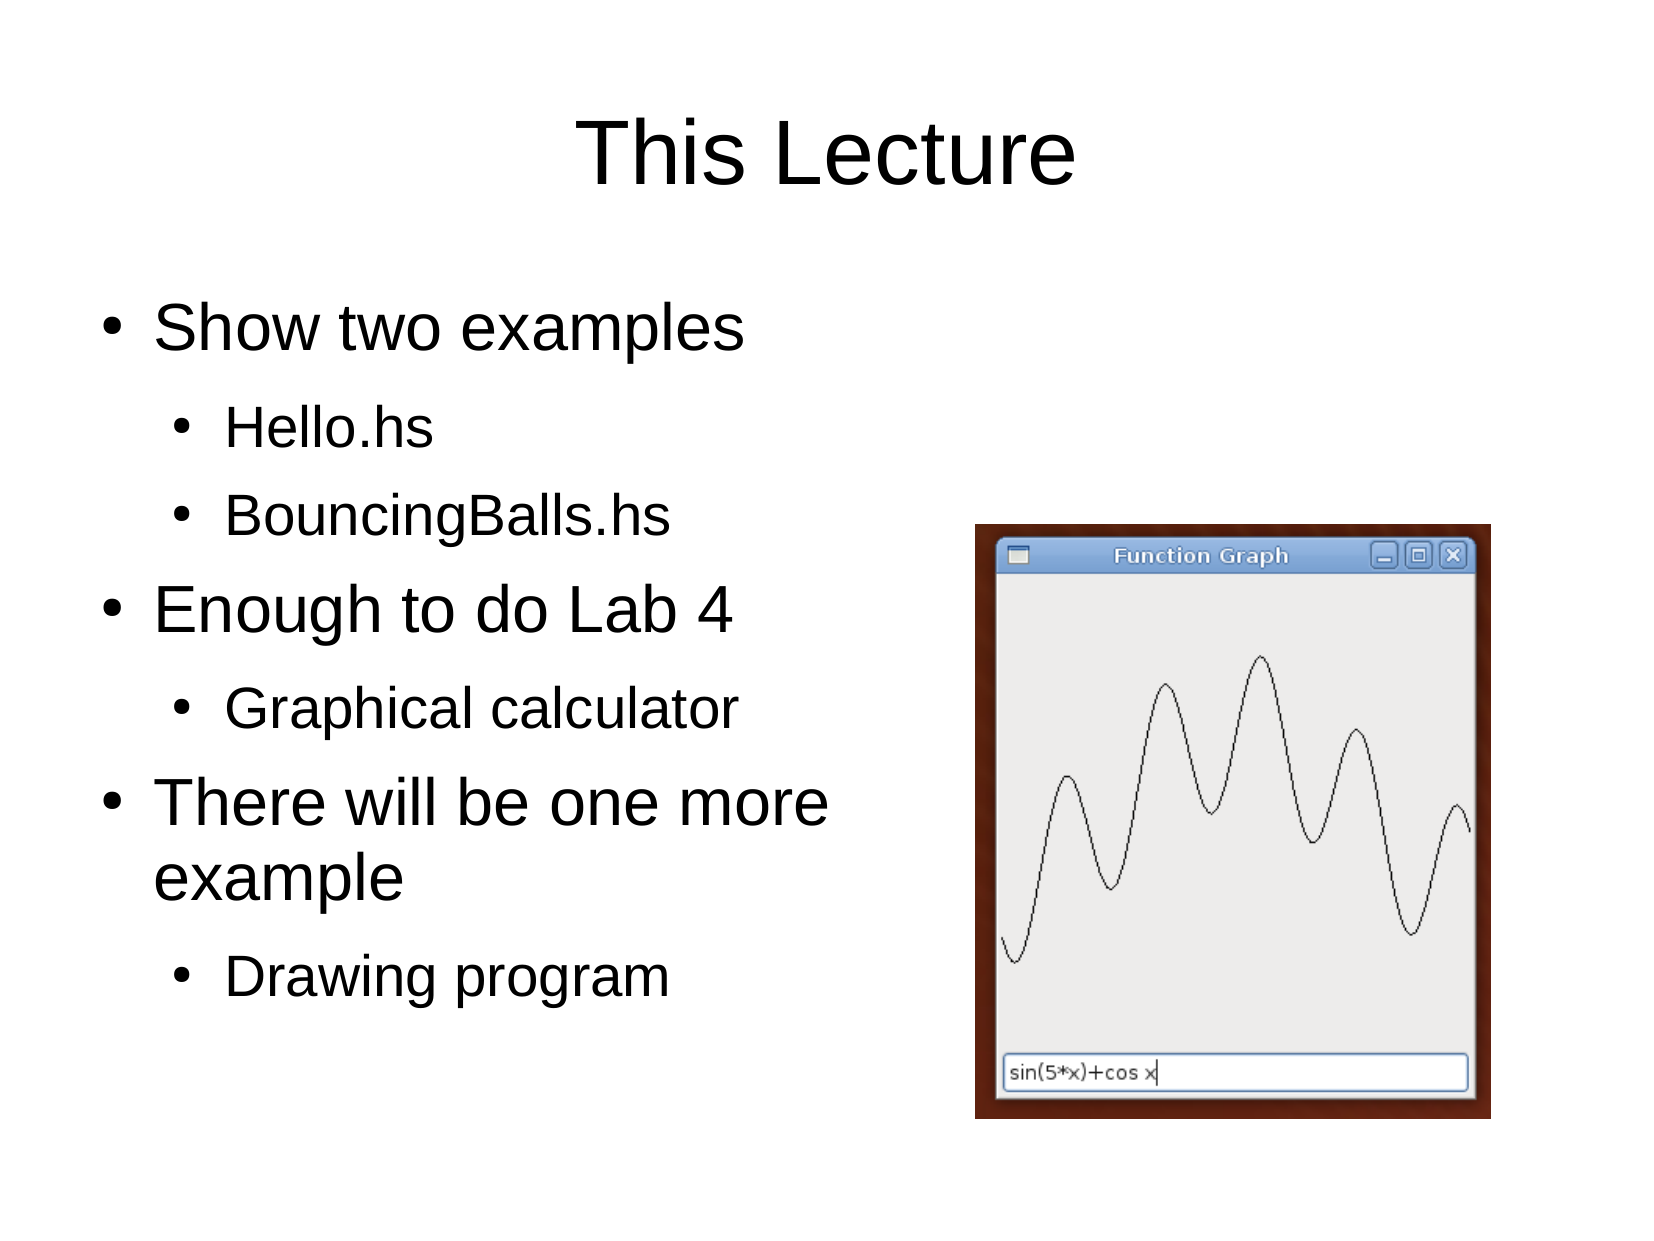

# This Lecture
Show two examples
Hello.hs
BouncingBalls.hs
Enough to do Lab 4
Graphical calculator
There will be one more
example
Drawing program